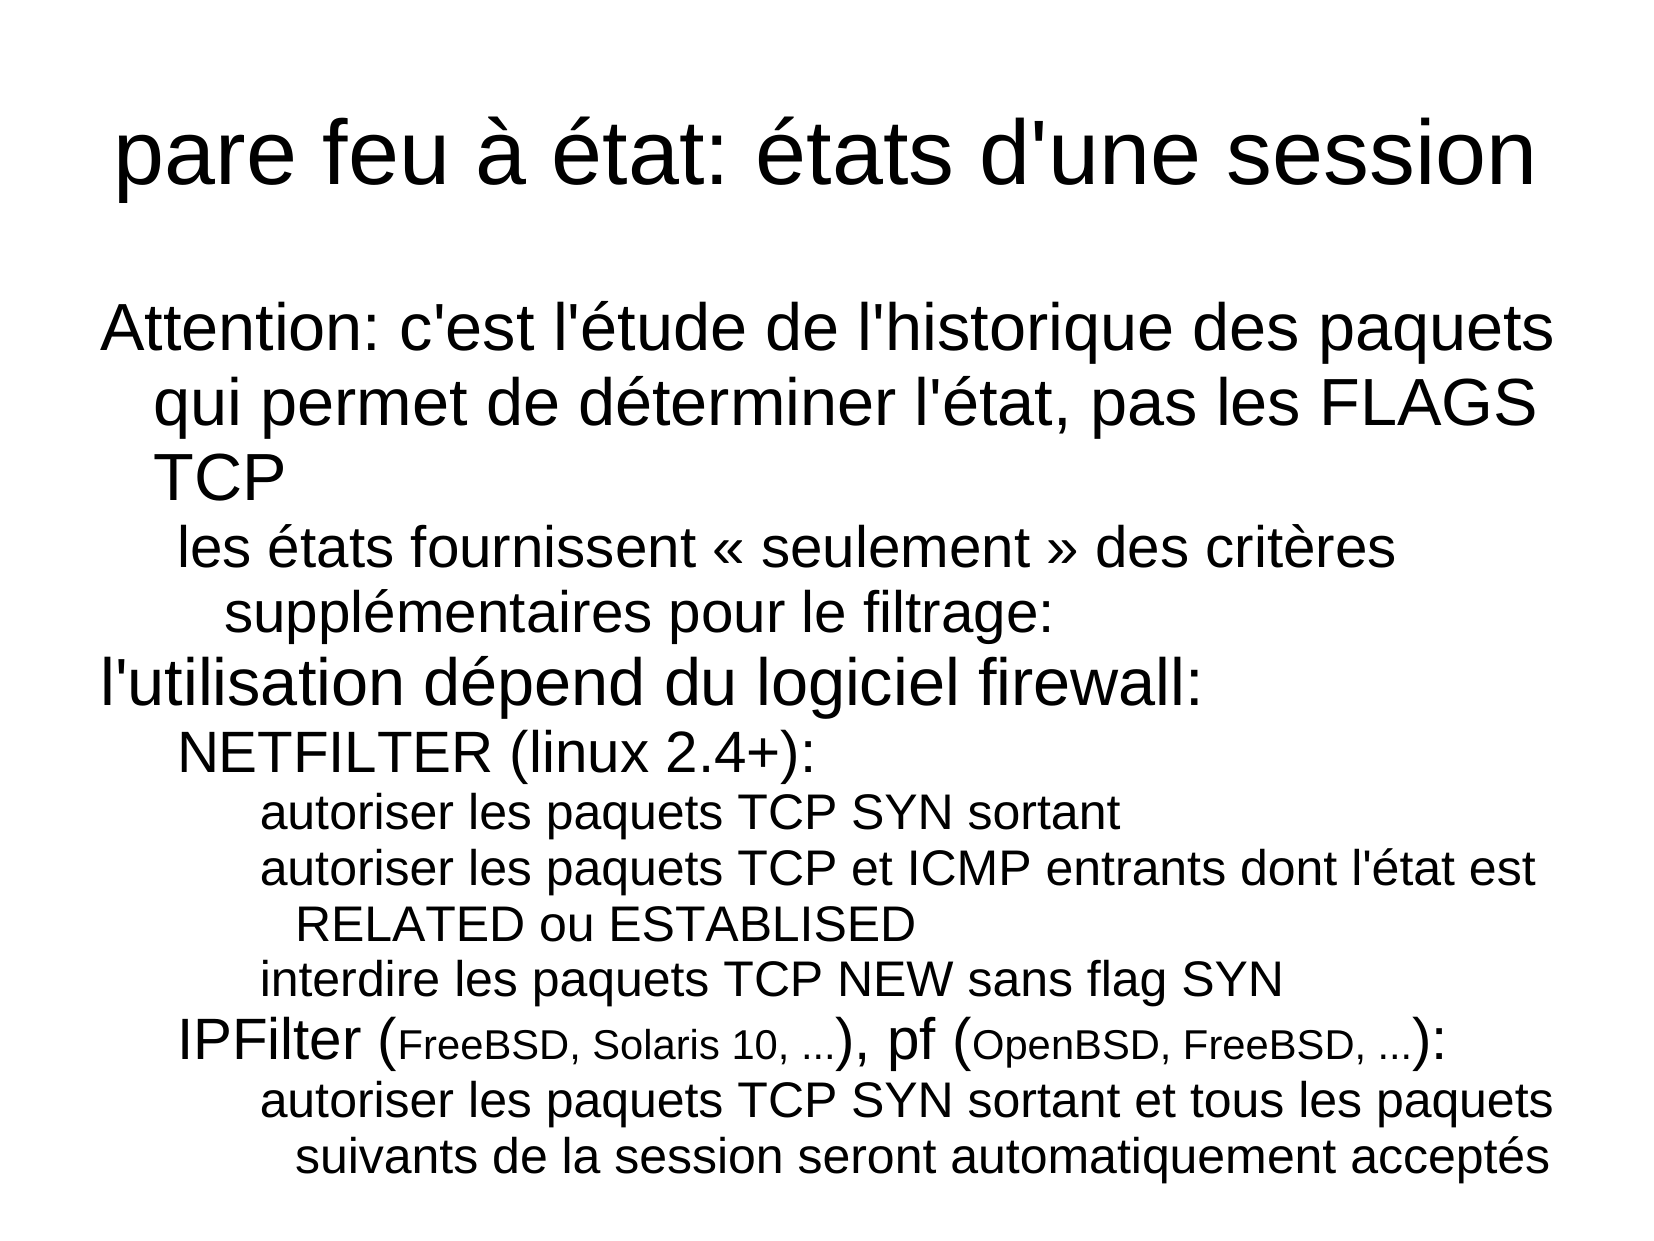

pare feu à état: états d'une session
# Attention: c'est l'étude de l'historique des paquets qui permet de déterminer l'état, pas les FLAGS TCP
les états fournissent « seulement » des critères supplémentaires pour le filtrage:
l'utilisation dépend du logiciel firewall:
NETFILTER (linux 2.4+):
autoriser les paquets TCP SYN sortant
autoriser les paquets TCP et ICMP entrants dont l'état est RELATED ou ESTABLISED
interdire les paquets TCP NEW sans flag SYN
IPFilter (FreeBSD, Solaris 10, ...), pf (OpenBSD, FreeBSD, ...):
autoriser les paquets TCP SYN sortant et tous les paquets suivants de la session seront automatiquement acceptés